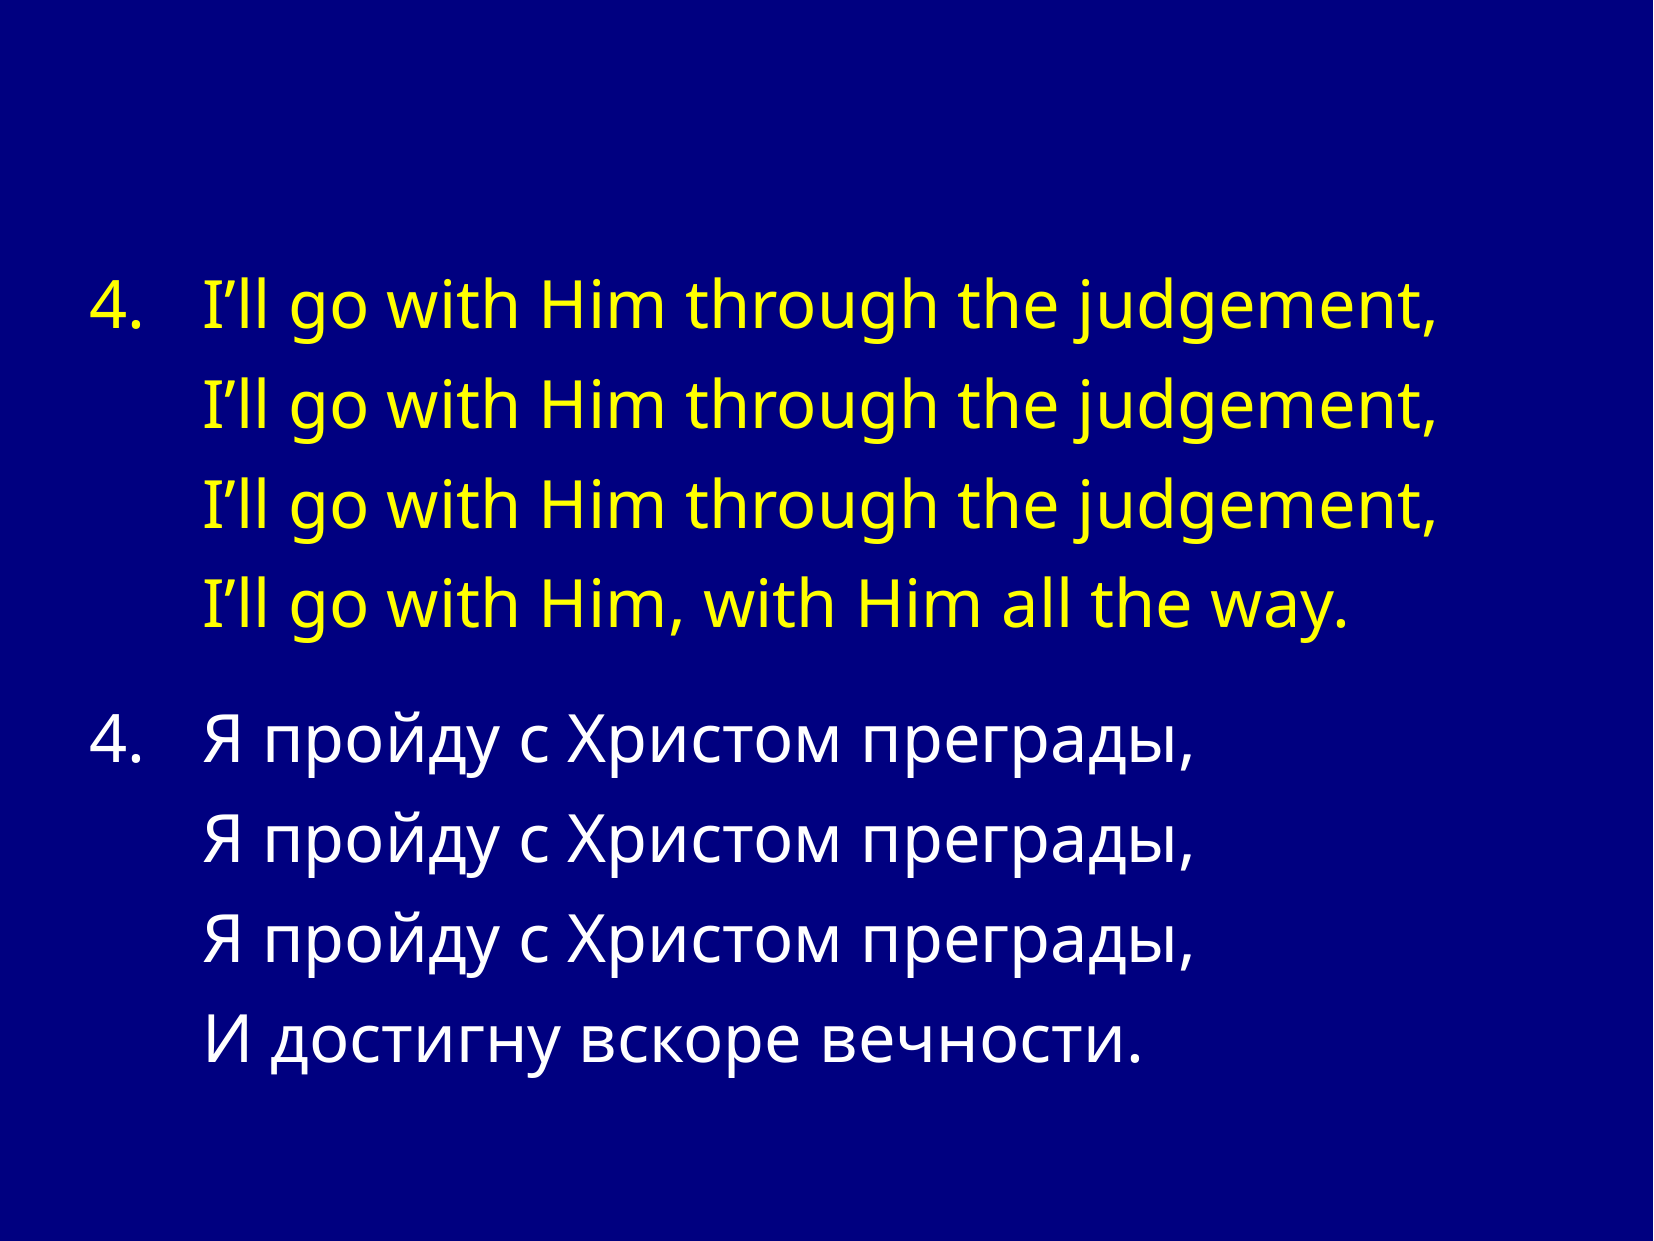

4.	I’ll go with Him through the judgement,
	I’ll go with Him through the judgement,
	I’ll go with Him through the judgement,
	I’ll go with Him, with Him all the way.
4.	Я пройду с Христом преграды,
	Я пройду с Христом преграды,
	Я пройду с Христом преграды,
	И достигну вскоре вечности.